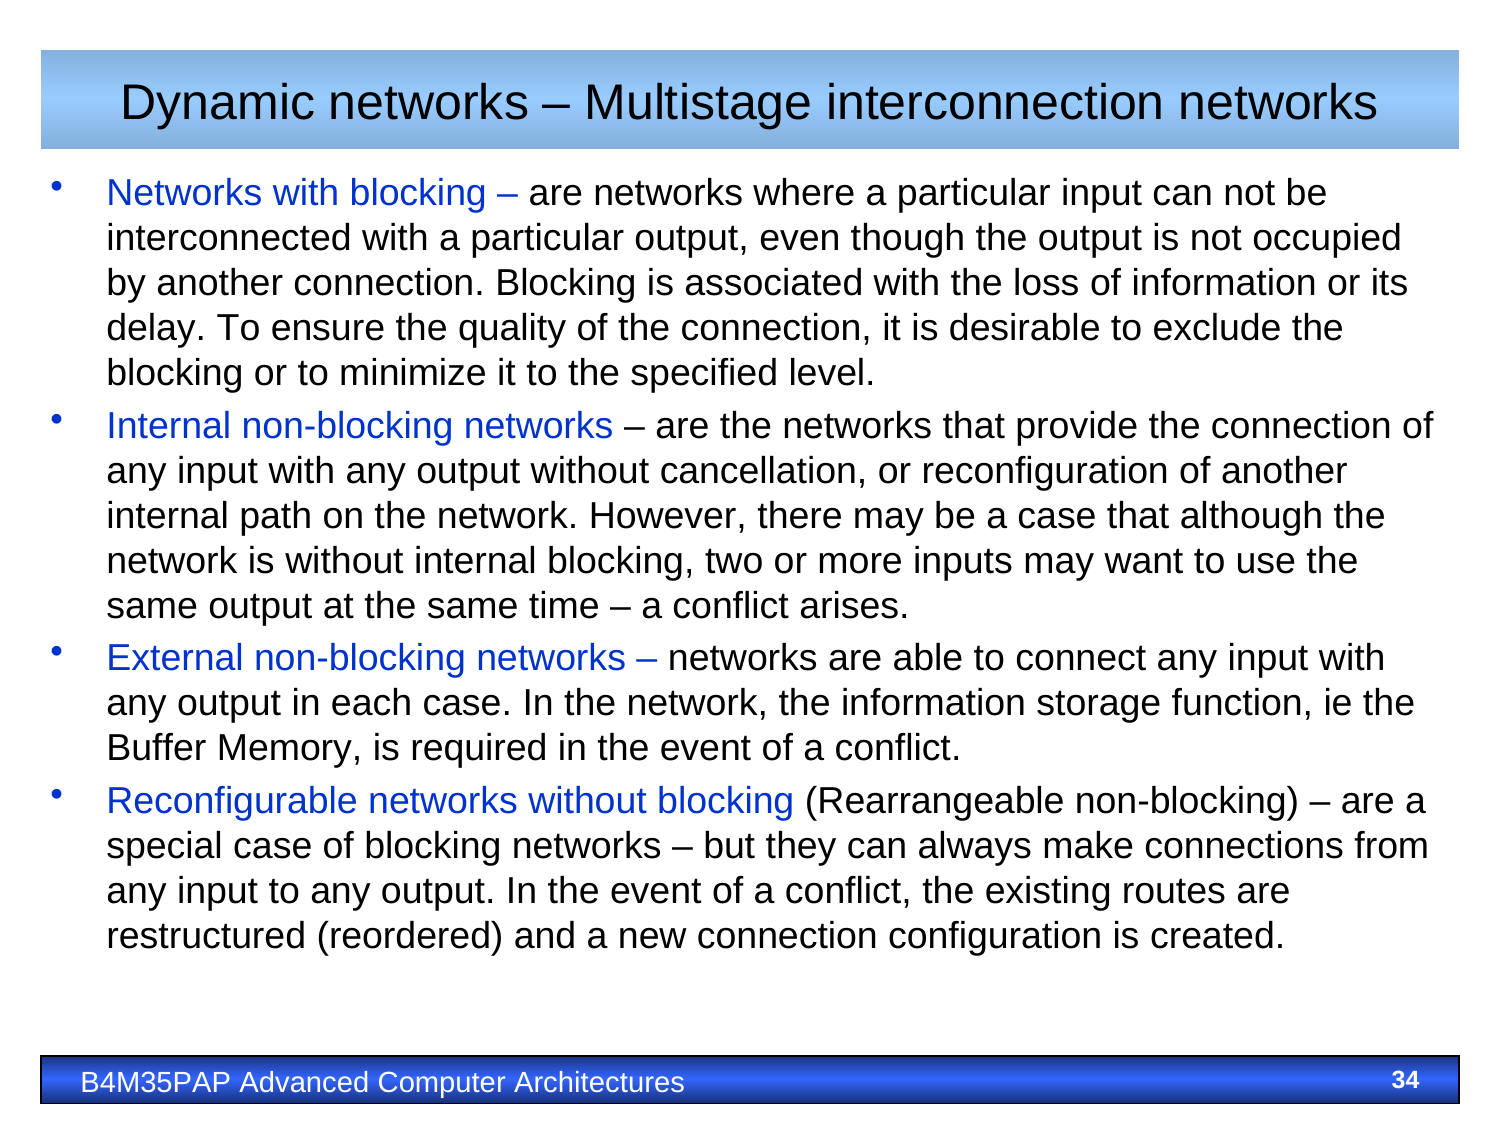

# Dynamic networks – Multistage interconnection networks
Networks with blocking – are networks where a particular input can not be interconnected with a particular output, even though the output is not occupied by another connection. Blocking is associated with the loss of information or its delay. To ensure the quality of the connection, it is desirable to exclude the blocking or to minimize it to the specified level.
Internal non-blocking networks – are the networks that provide the connection of any input with any output without cancellation, or reconfiguration of another internal path on the network. However, there may be a case that although the network is without internal blocking, two or more inputs may want to use the same output at the same time – a conflict arises.
External non-blocking networks – networks are able to connect any input with any output in each case. In the network, the information storage function, ie the Buffer Memory, is required in the event of a conflict.
Reconfigurable networks without blocking (Rearrangeable non-blocking) – are a special case of blocking networks – but they can always make connections from any input to any output. In the event of a conflict, the existing routes are restructured (reordered) and a new connection configuration is created.